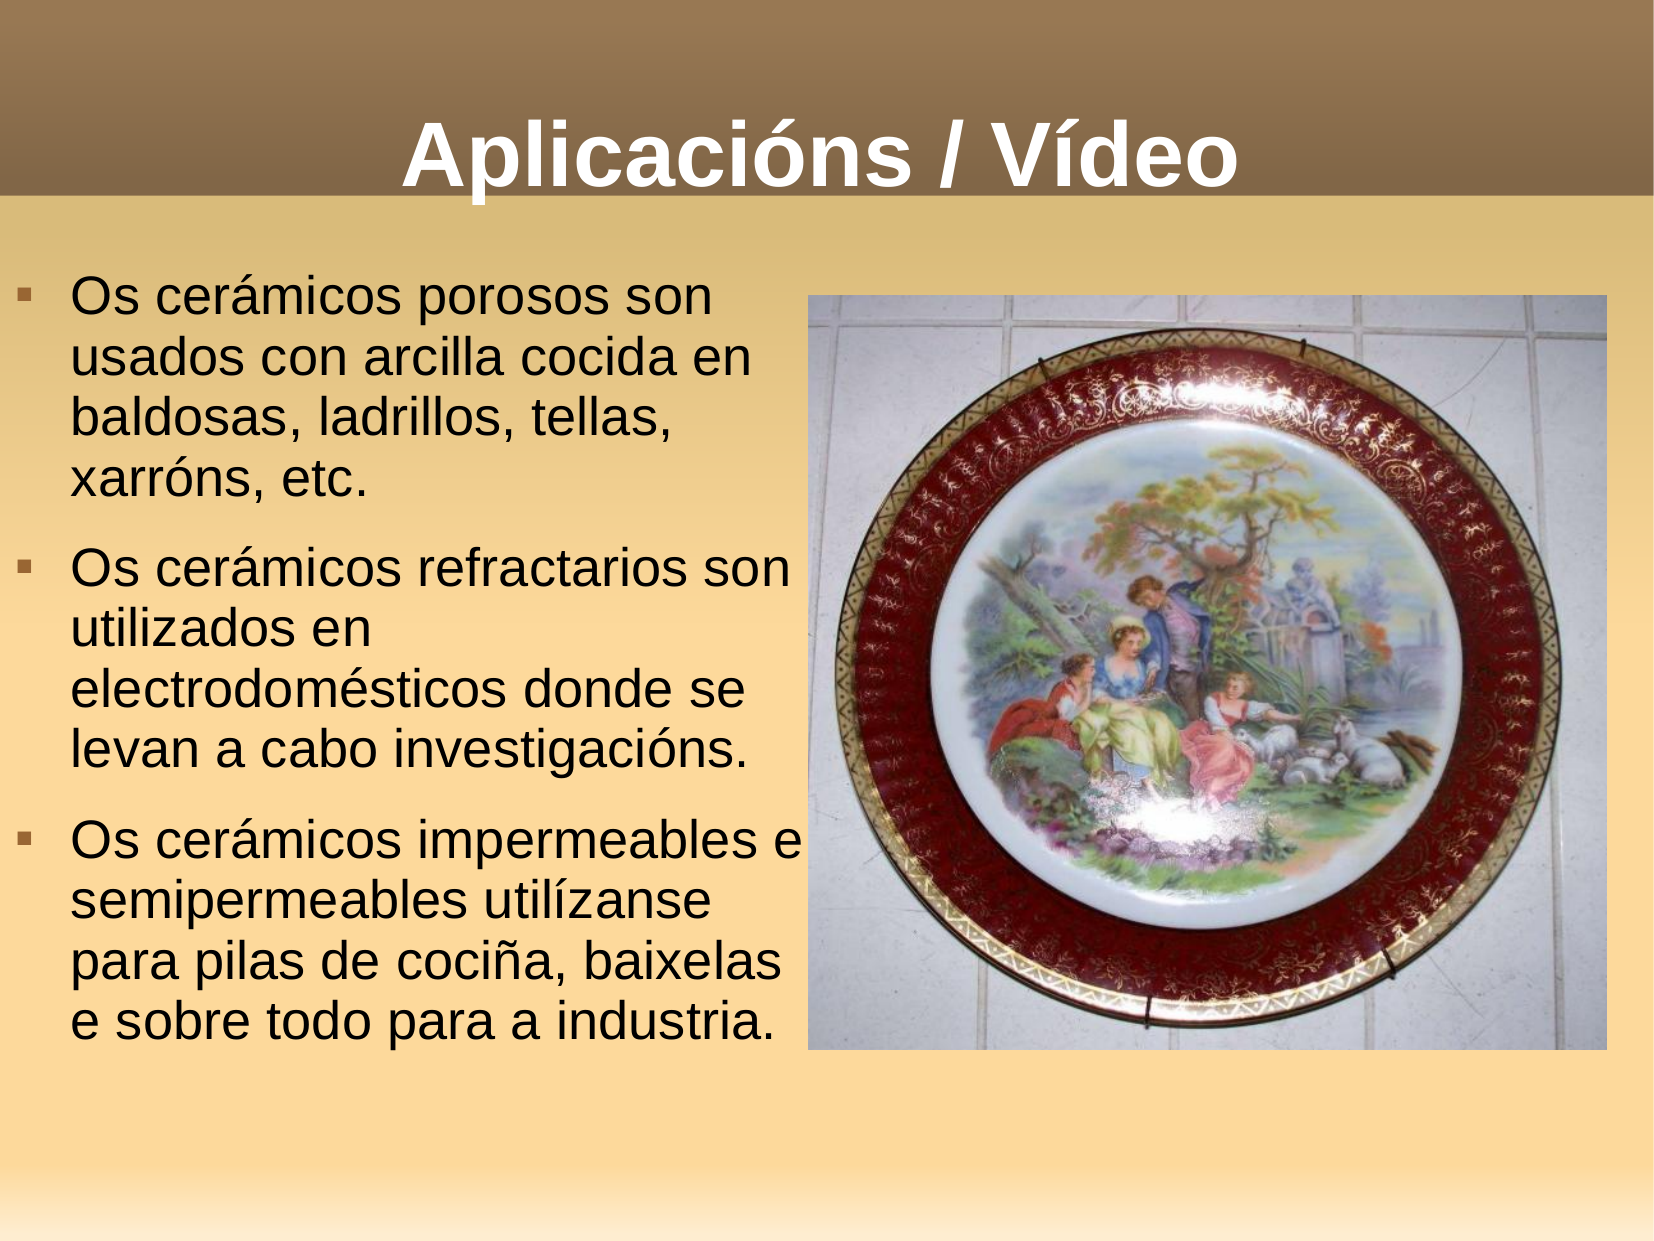

# Aplicacións / Vídeo
Os cerámicos porosos son usados con arcilla cocida en baldosas, ladrillos, tellas, xarróns, etc.
Os cerámicos refractarios son utilizados en electrodomésticos donde se levan a cabo investigacións.
Os cerámicos impermeables e semipermeables utilízanse para pilas de cociña, baixelas e sobre todo para a industria.